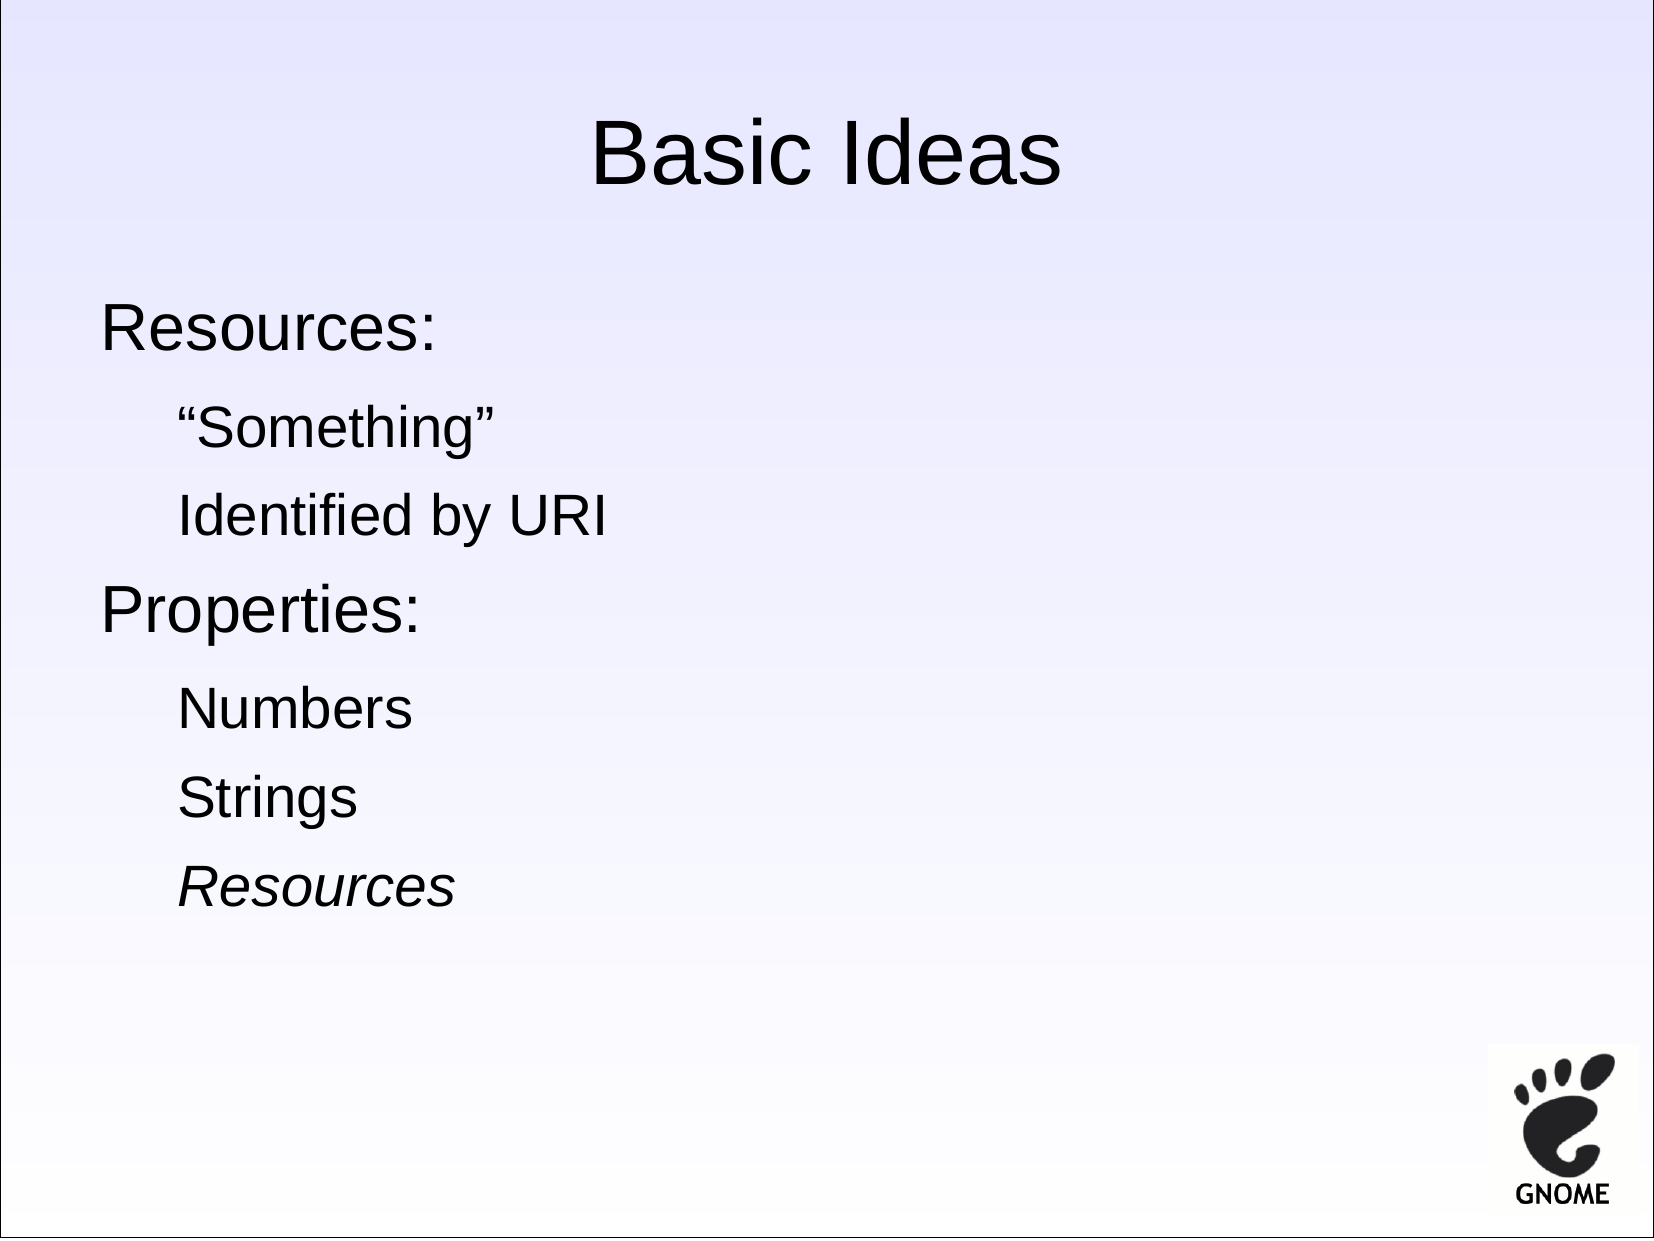

# Basic Ideas
Resources:
“Something”
Identified by URI
Properties:
Numbers
Strings
Resources